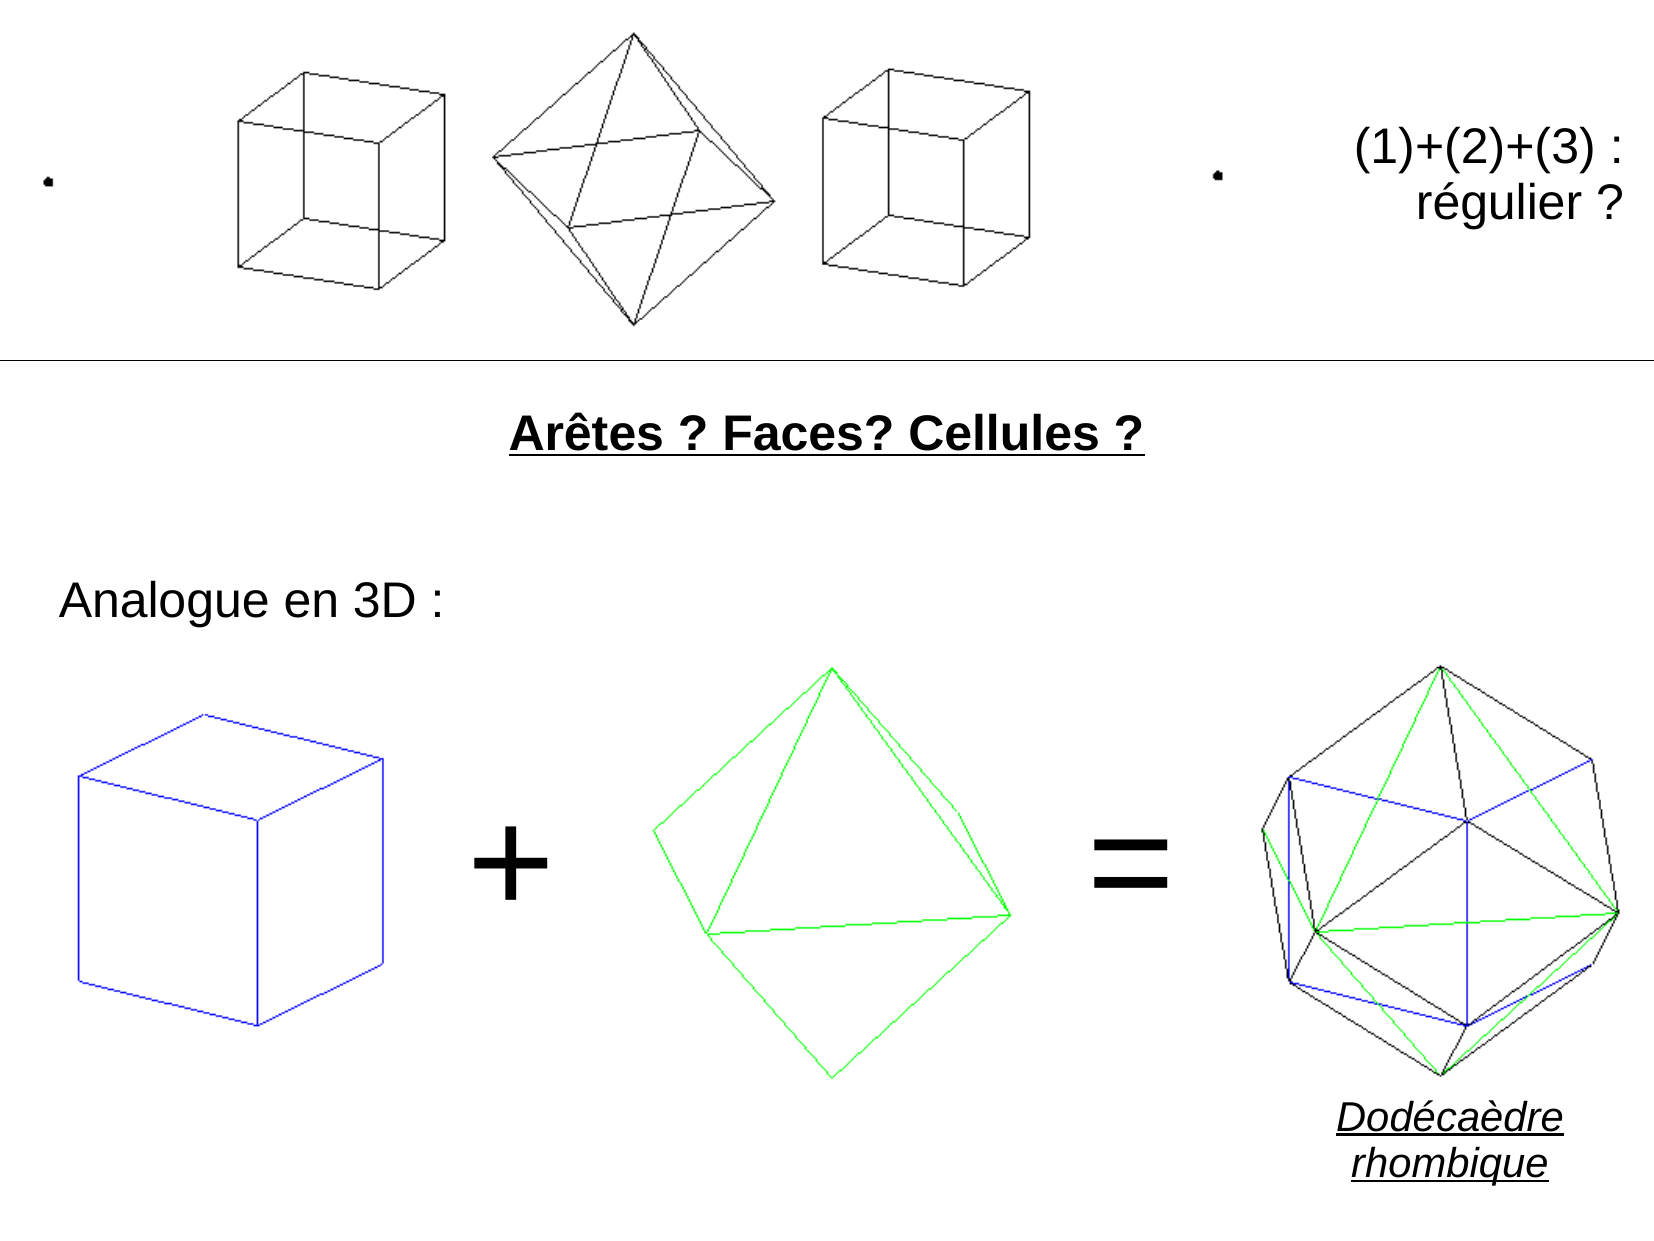

(1)+(2)+(3) :
régulier ?
Arêtes ? Faces? Cellules ?
Analogue en 3D :
+
=
Dodécaèdre rhombique